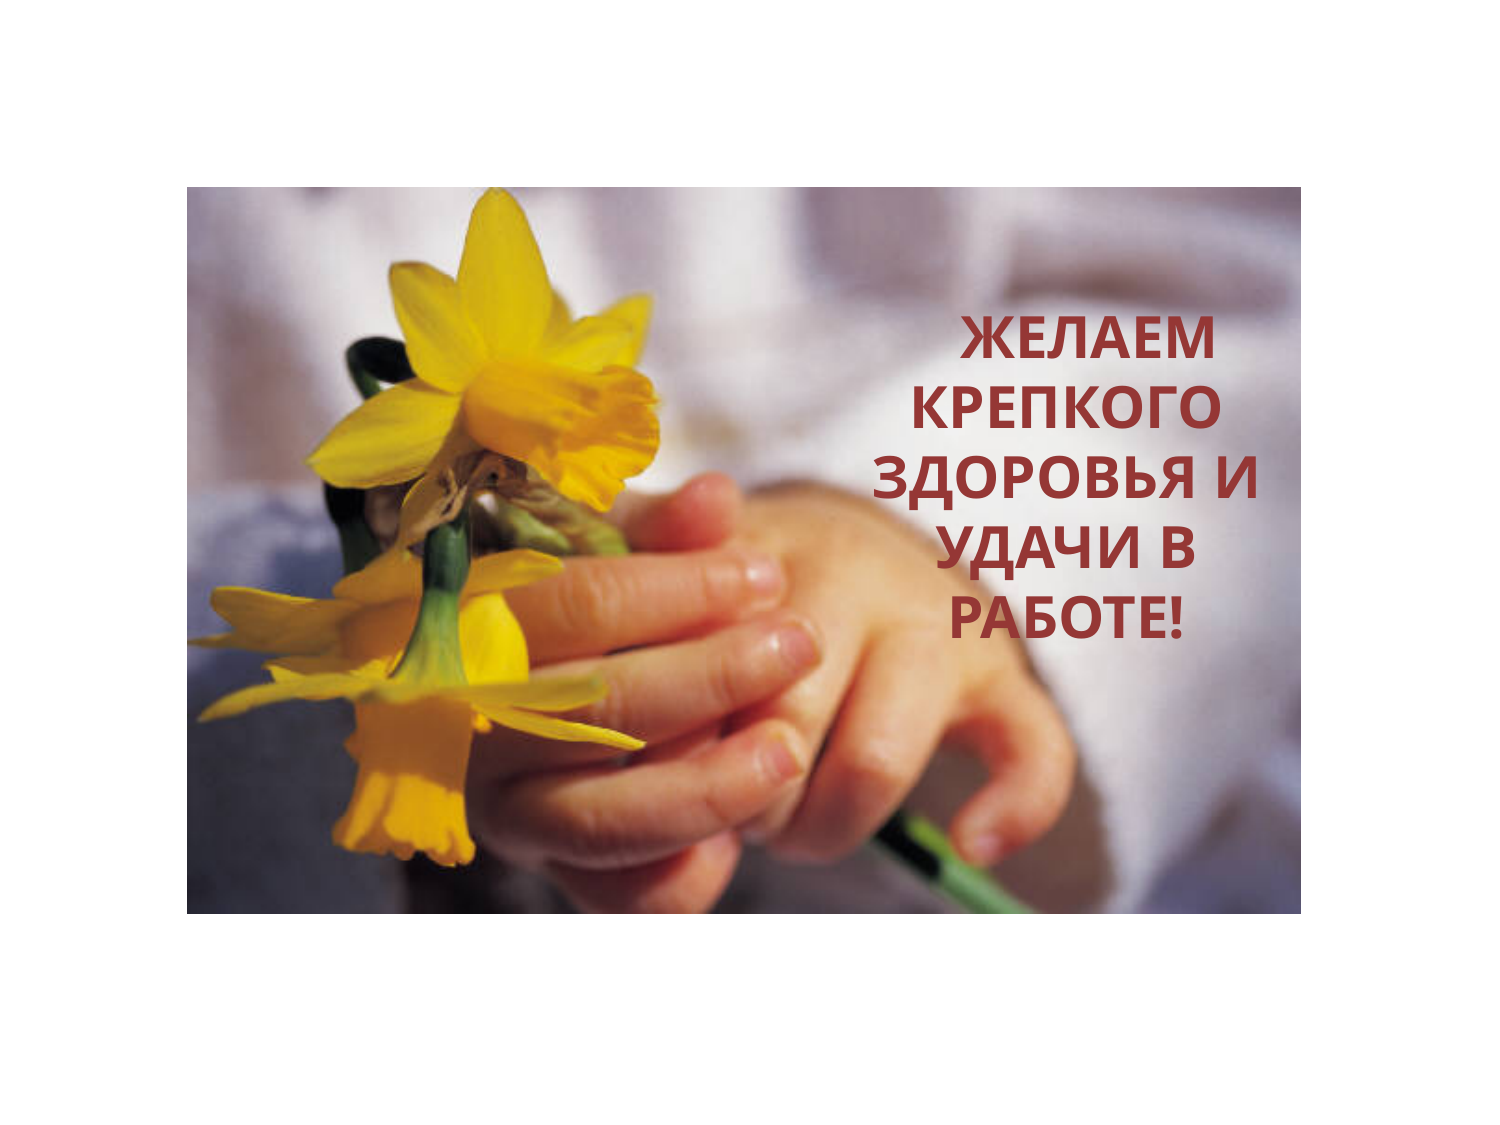

ЖЕЛАЕМ КРЕПКОГО ЗДОРОВЬЯ И УДАЧИ В РАБОТЕ!